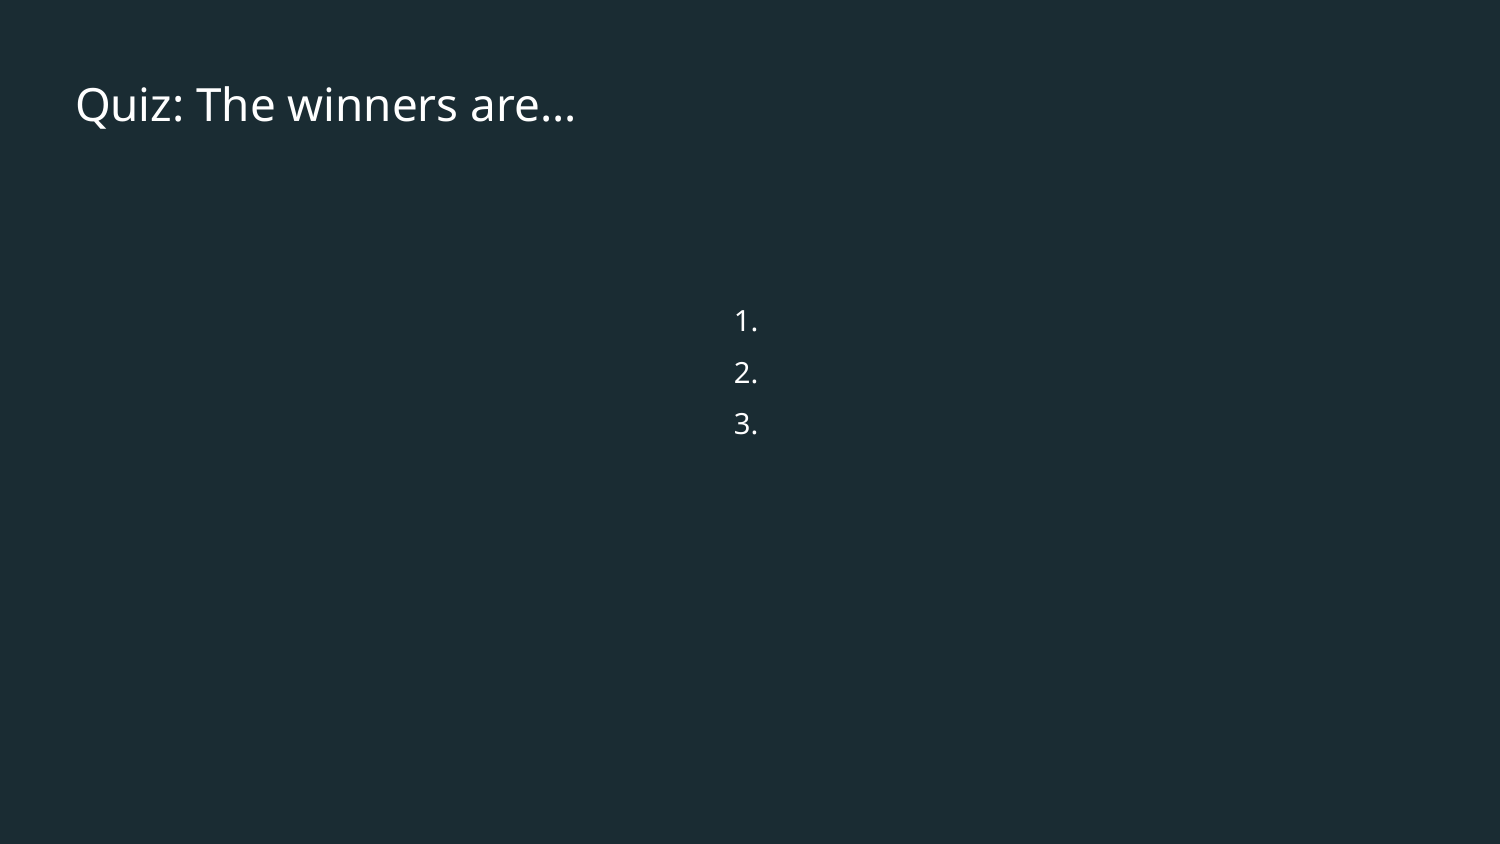

# Quiz: The winners are…
1.
2.
3.